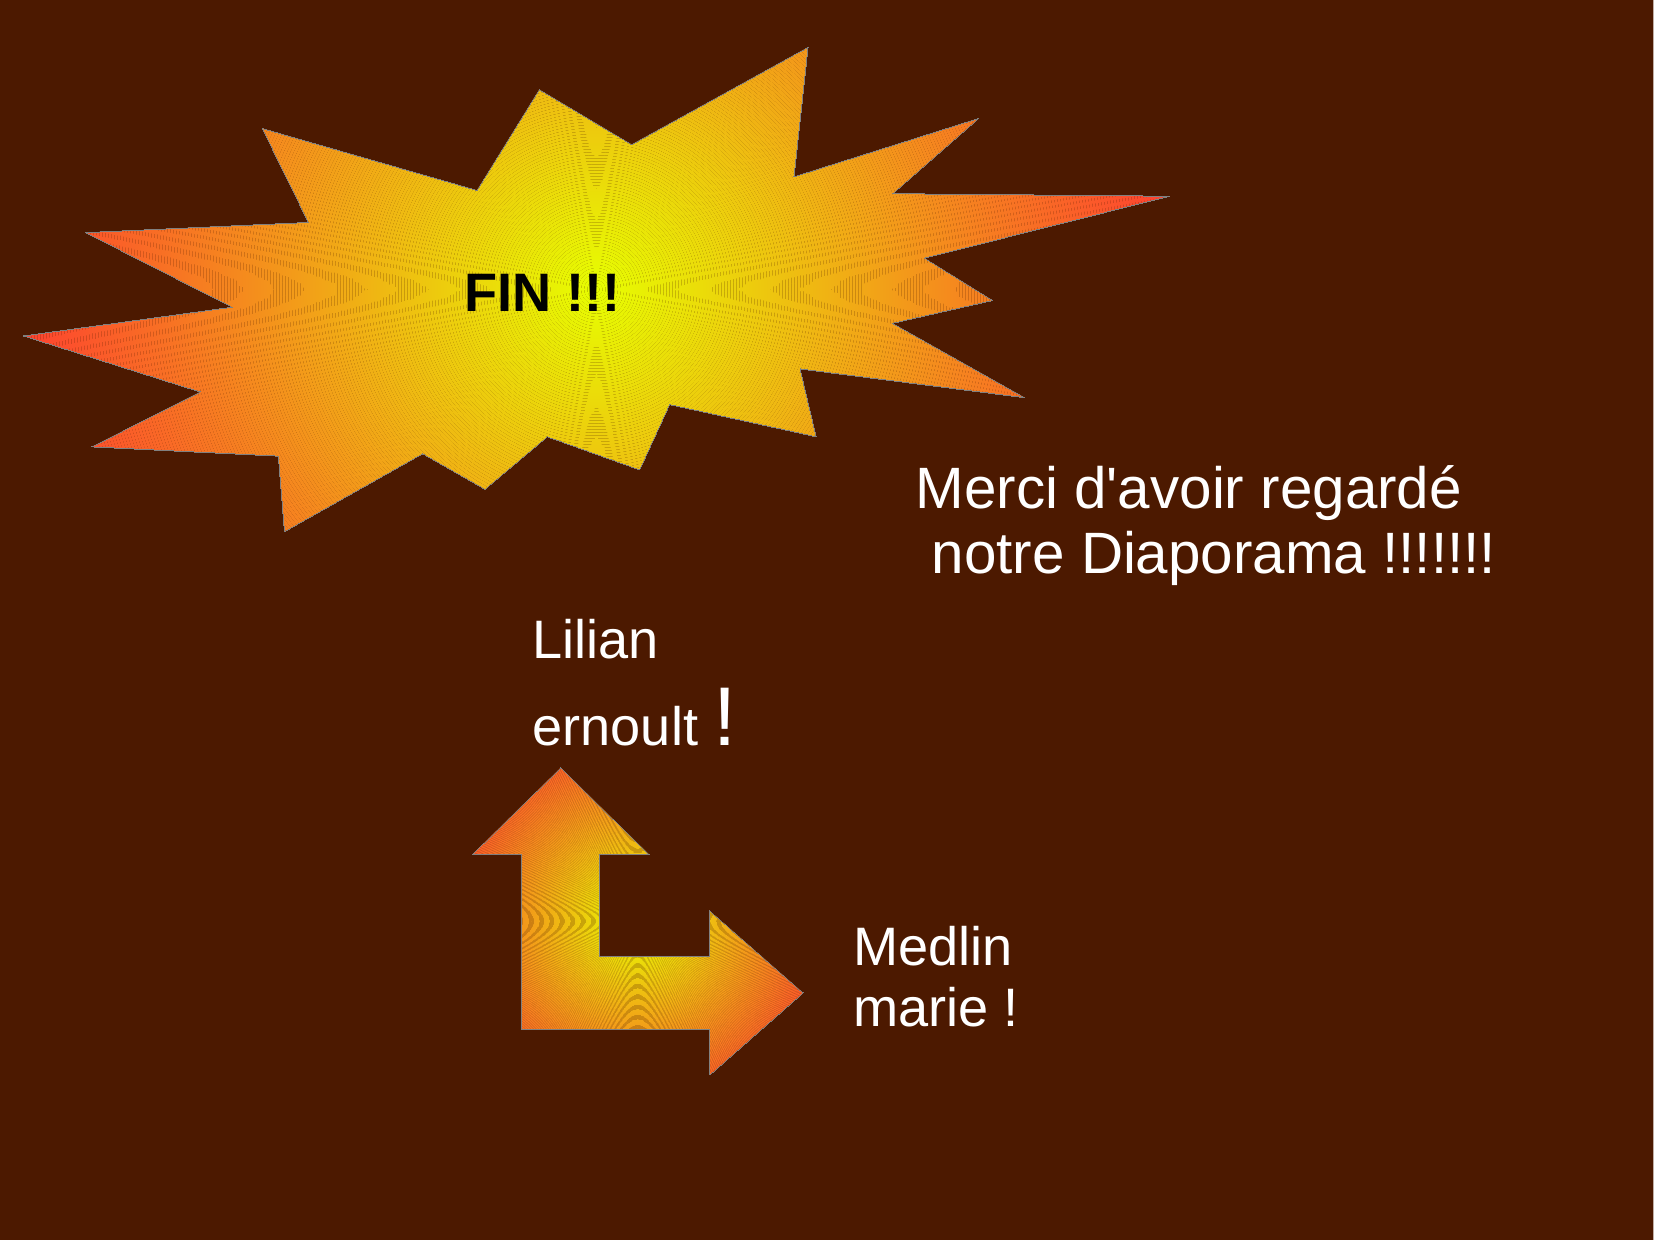

FIN !!!
Merci d'avoir regardé
 notre Diaporama !!!!!!!
Lilian
ernoult !
Medlin marie !